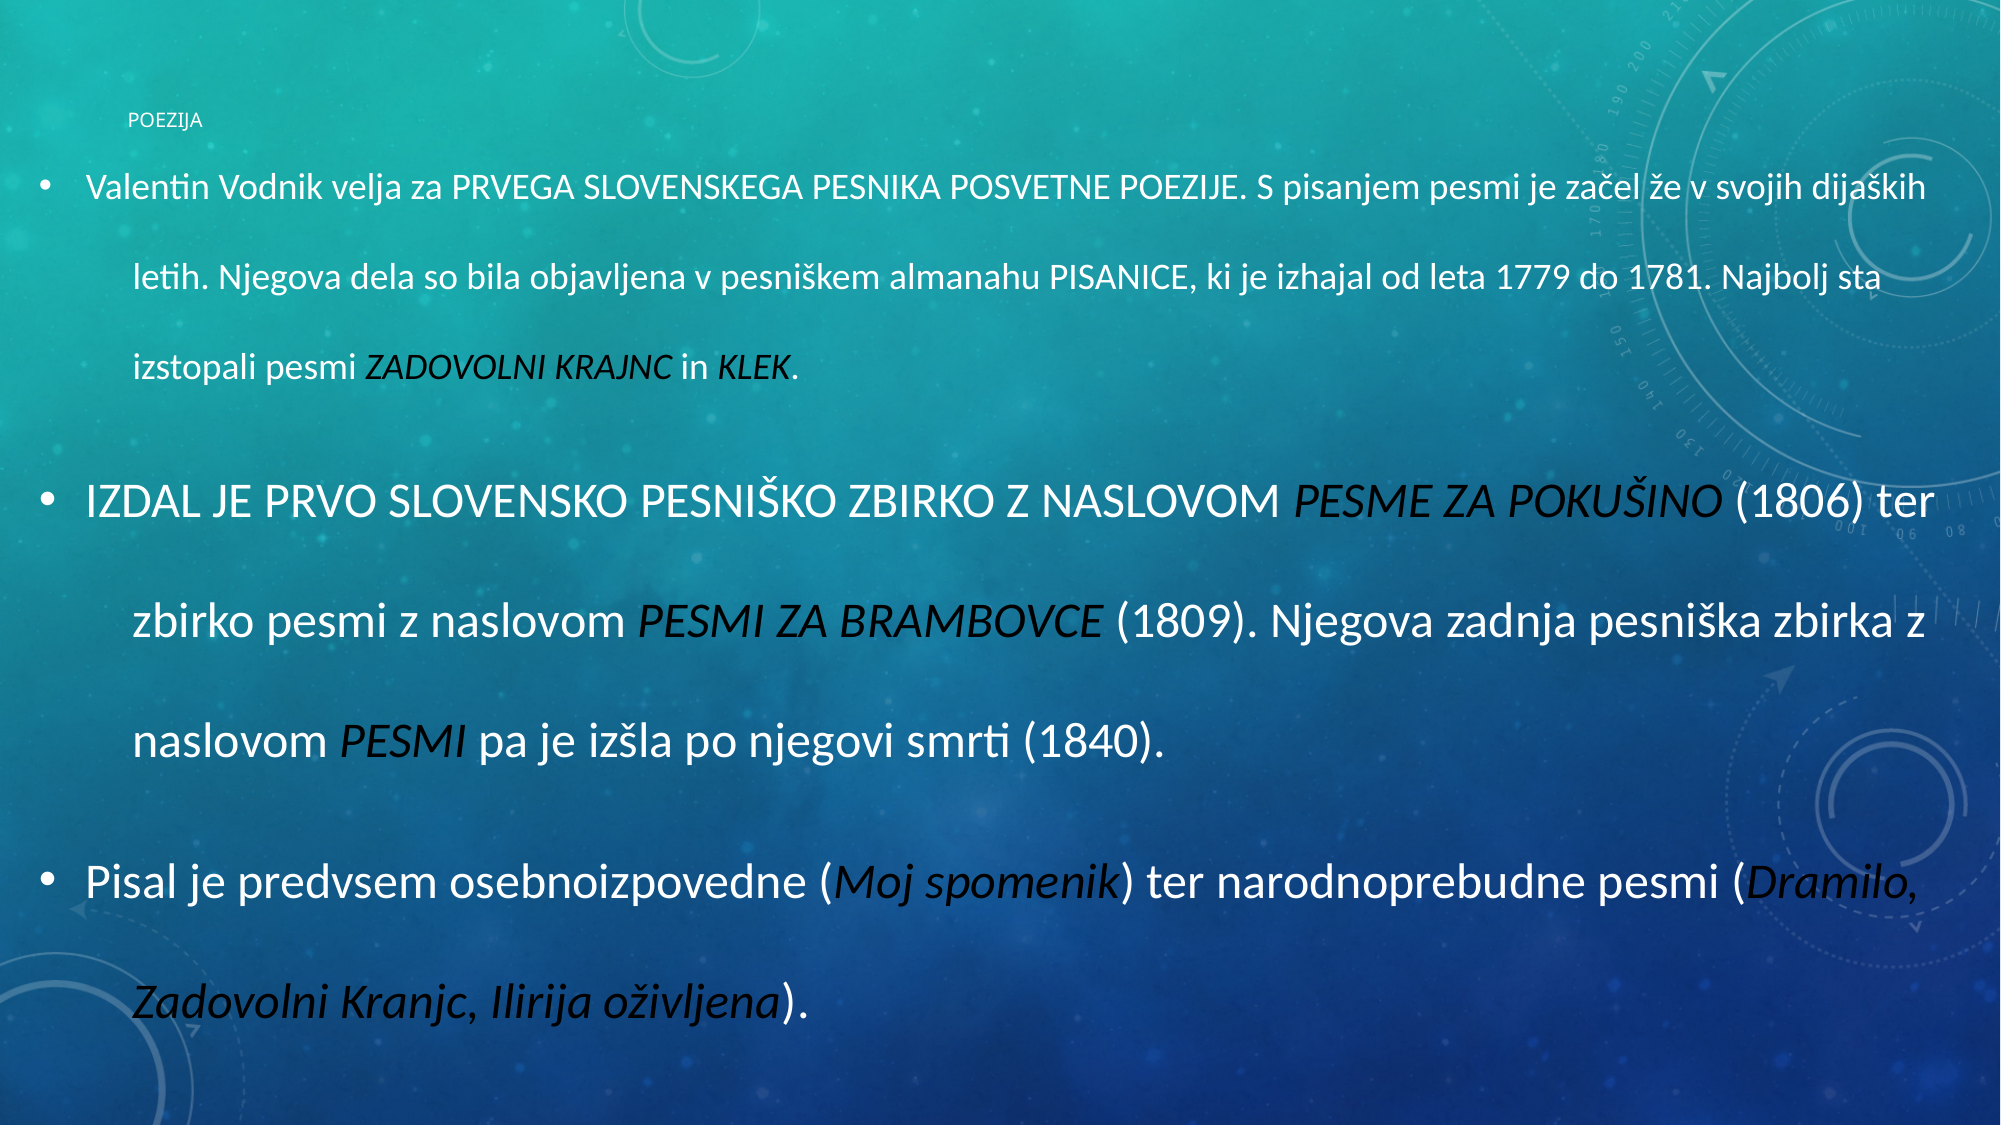

Valentin Vodnik velja za PRVEGA SLOVENSKEGA PESNIKA POSVETNE POEZIJE. S pisanjem pesmi je začel že v svojih dijaških letih. Njegova dela so bila objavljena v pesniškem almanahu PISANICE, ki je izhajal od leta 1779 do 1781. Najbolj sta izstopali pesmi ZADOVOLNI KRAJNC in KLEK.
IZDAL JE PRVO SLOVENSKO PESNIŠKO ZBIRKO Z NASLOVOM PESME ZA POKUŠINO (1806) ter zbirko pesmi z naslovom PESMI ZA BRAMBOVCE (1809). Njegova zadnja pesniška zbirka z naslovom PESMI pa je izšla po njegovi smrti (1840).
Pisal je predvsem osebnoizpovedne (Moj spomenik) ter narodnoprebudne pesmi (Dramilo, Zadovolni Kranjc, Ilirija oživljena).
# Poezija